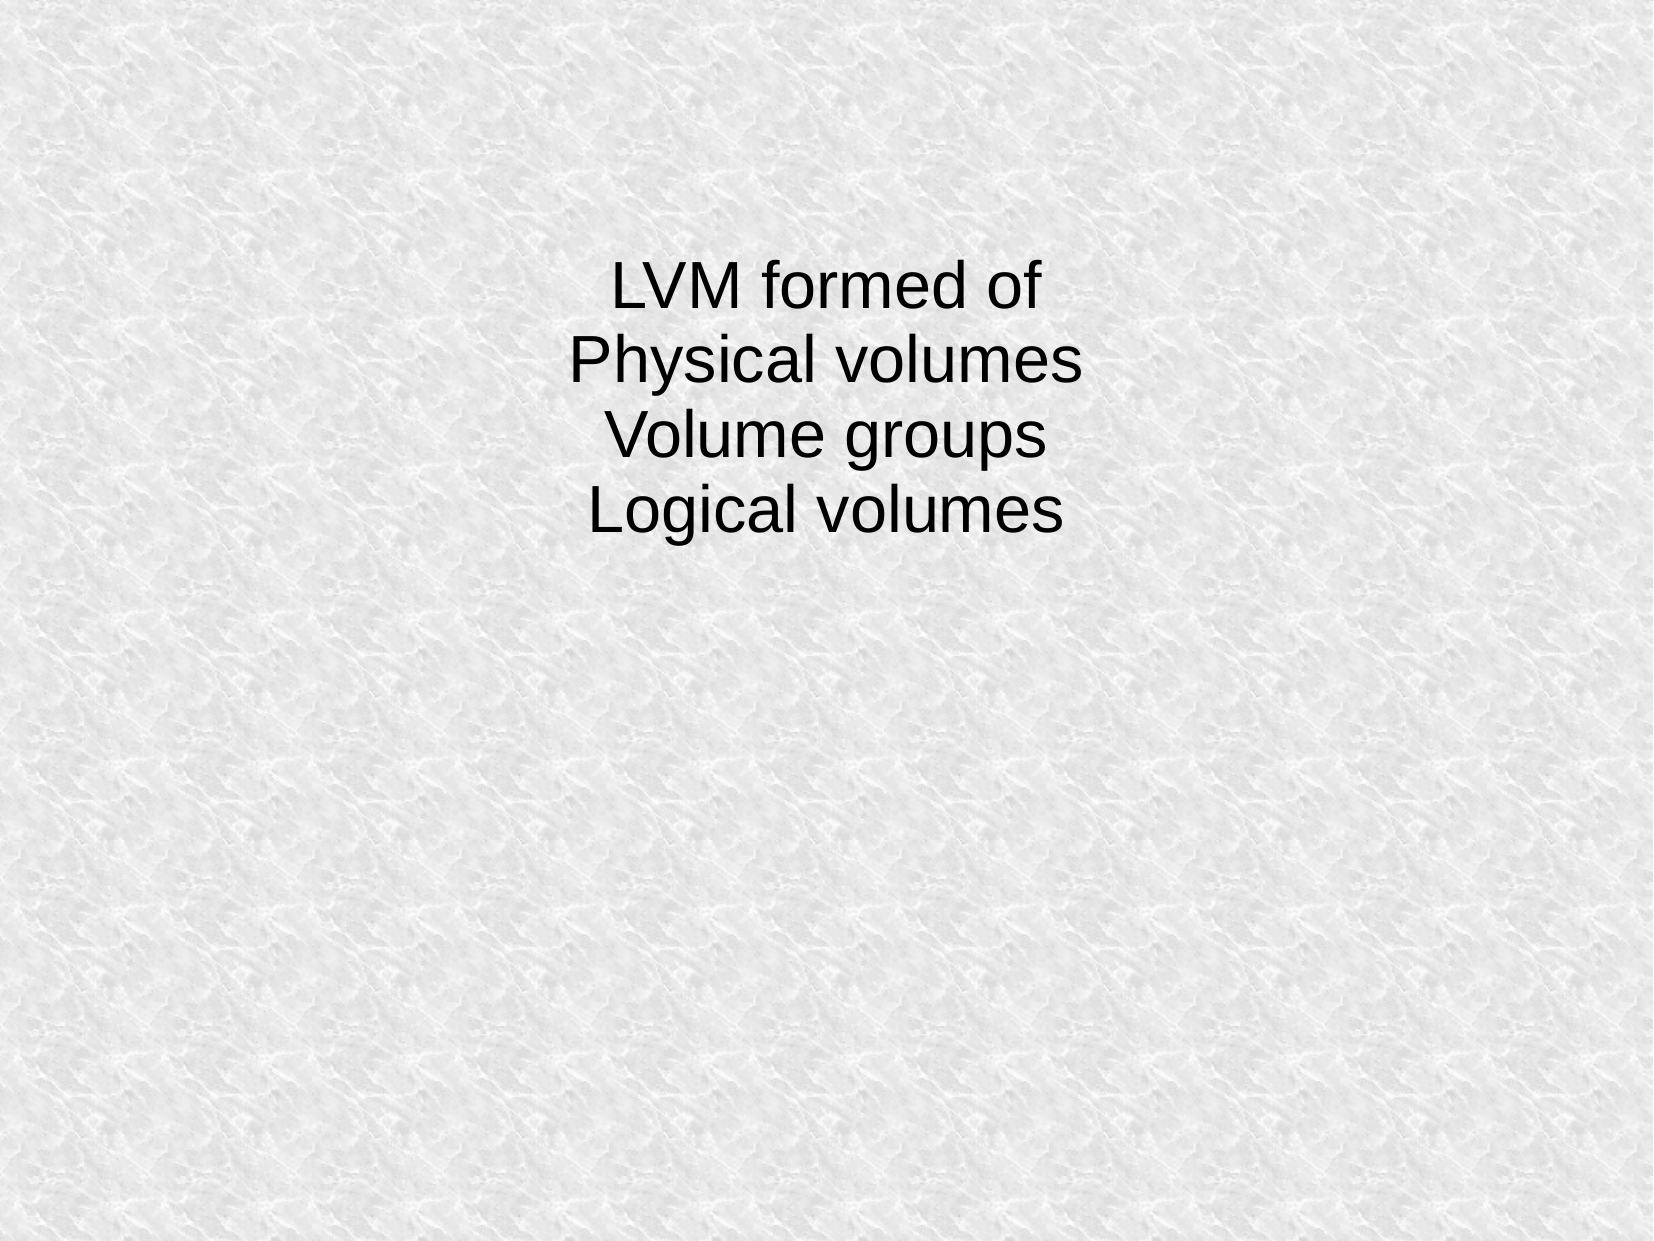

# LVM formed of
Physical volumes
Volume groups
Logical volumes